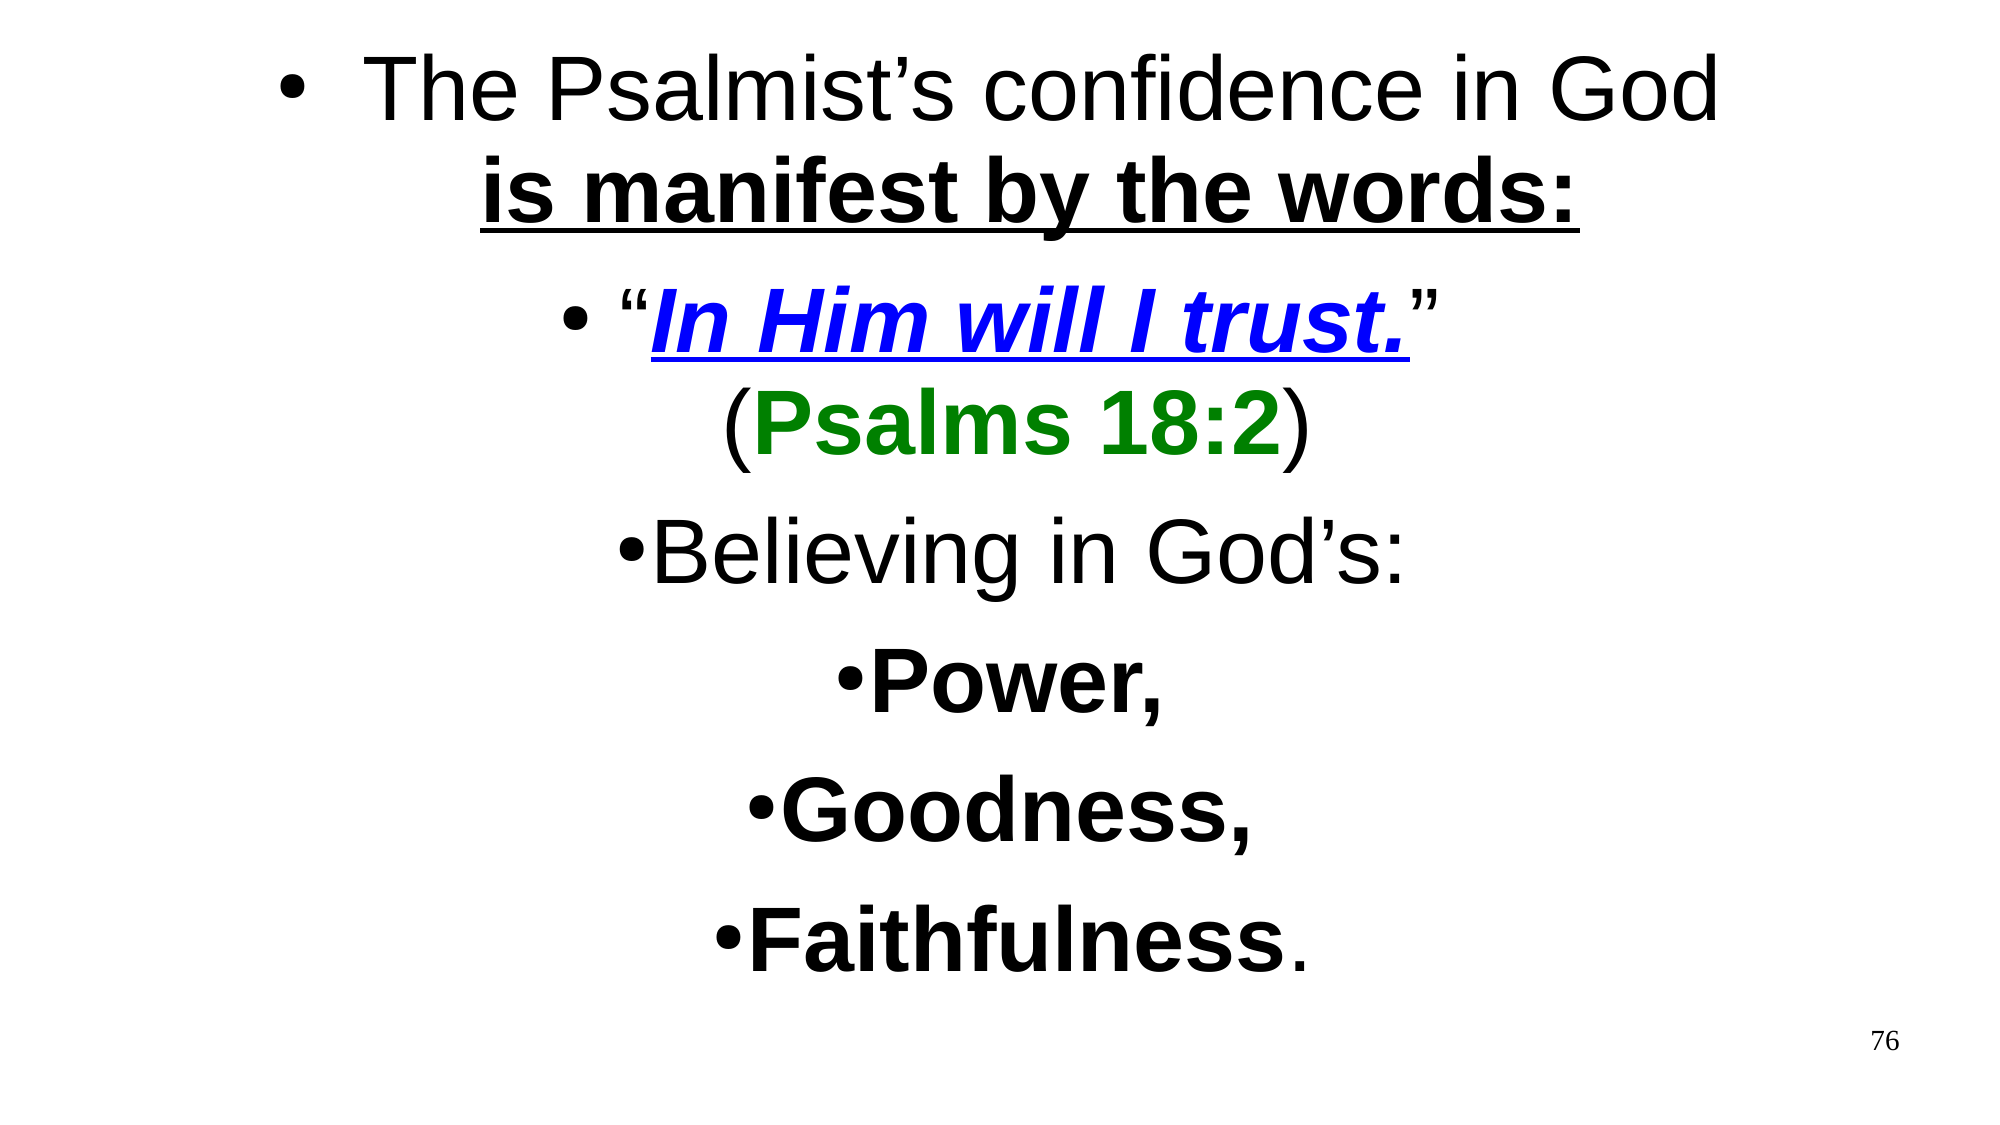

# The Psalmist’s confidence in God is manifest by the words:
 “In Him will I trust.”
(Psalms 18:2)
Believing in God’s:
Power,
Goodness,
Faithfulness.
76